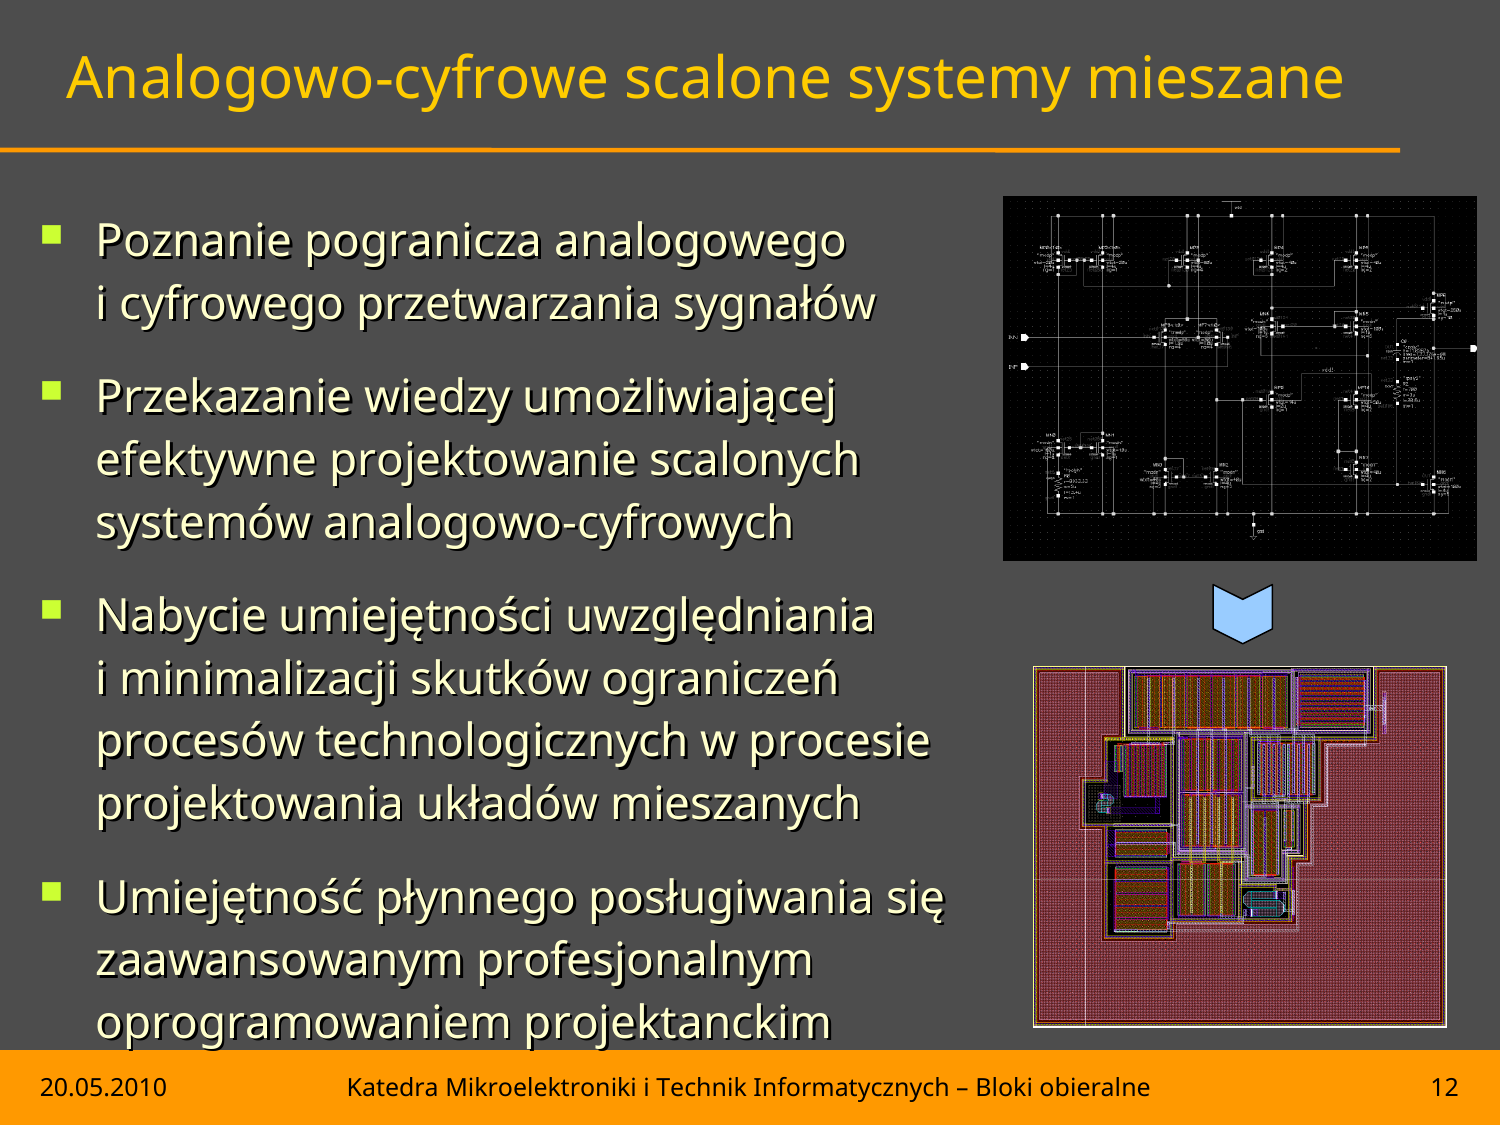

# Analogowo-cyfrowe scalone systemy mieszane
Poznanie pogranicza analogowego
i cyfrowego przetwarzania sygnałów
Przekazanie wiedzy umożliwiającej
efektywne projektowanie scalonych
systemów analogowo-cyfrowych
Nabycie umiejętności uwzględniania
i minimalizacji skutków ograniczeń
procesów technologicznych w procesie
projektowania układów mieszanych
Umiejętność płynnego posługiwania się
zaawansowanym profesjonalnym
oprogramowaniem projektanckim
20.05.2010
Katedra Mikroelektroniki i Technik Informatycznych – Bloki obieralne
12